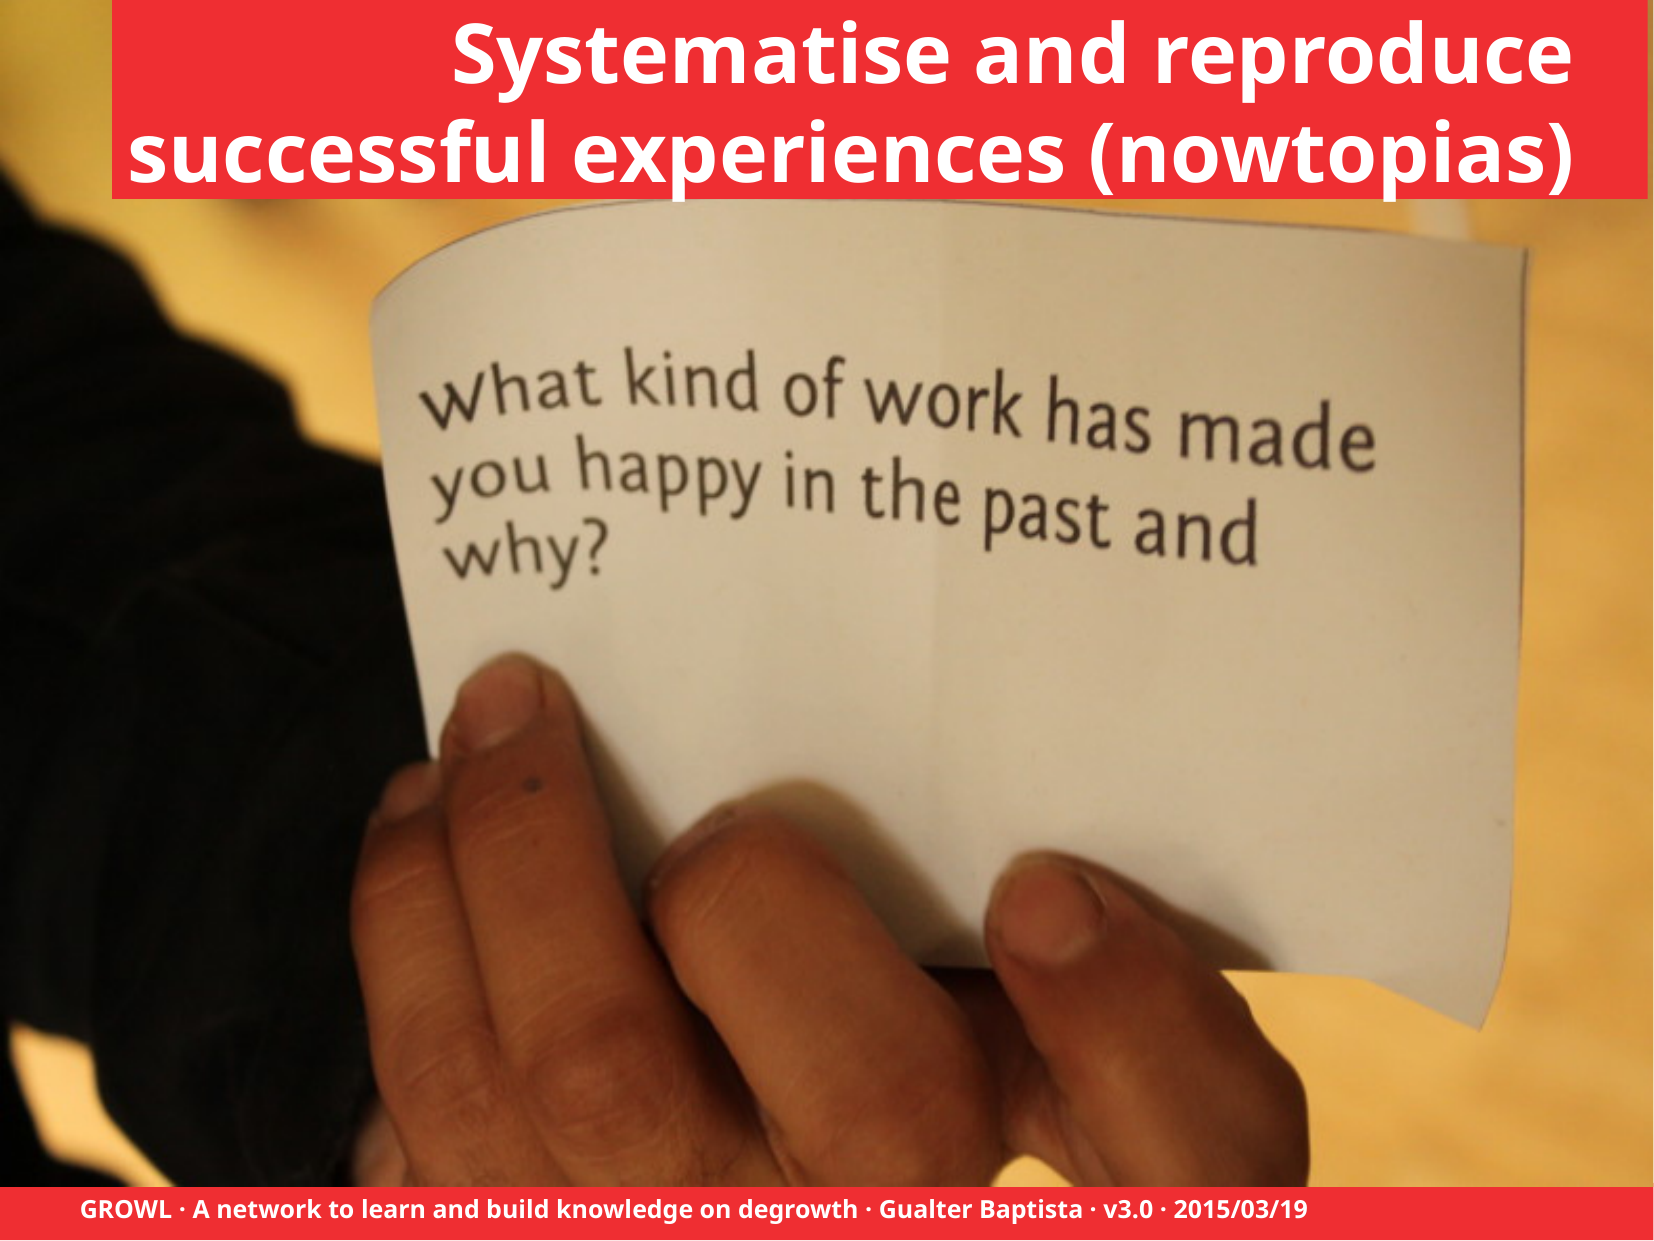

# Systematise and reproduce successful experiences (nowtopias)